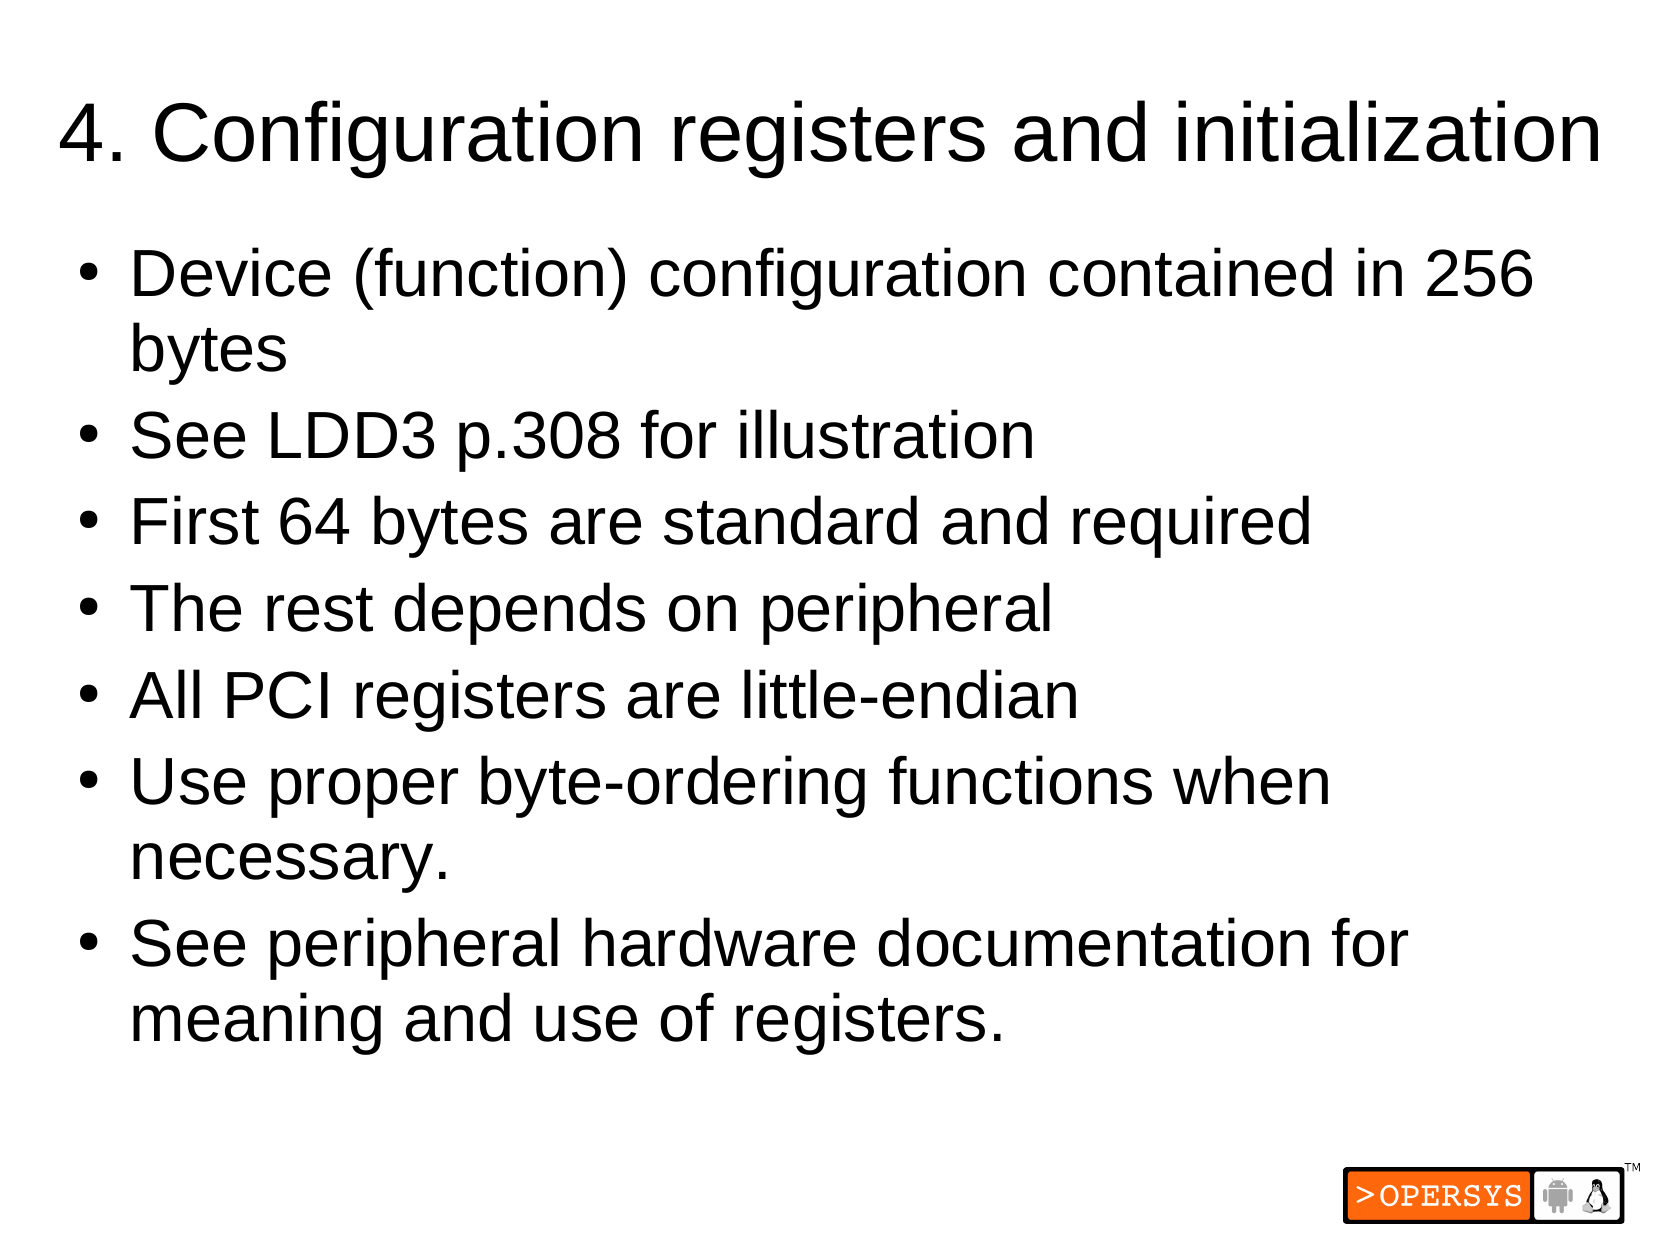

# 4. Configuration registers and initialization
Device (function) configuration contained in 256 bytes
See LDD3 p.308 for illustration
First 64 bytes are standard and required
The rest depends on peripheral
All PCI registers are little-endian
Use proper byte-ordering functions when necessary.
See peripheral hardware documentation for meaning and use of registers.